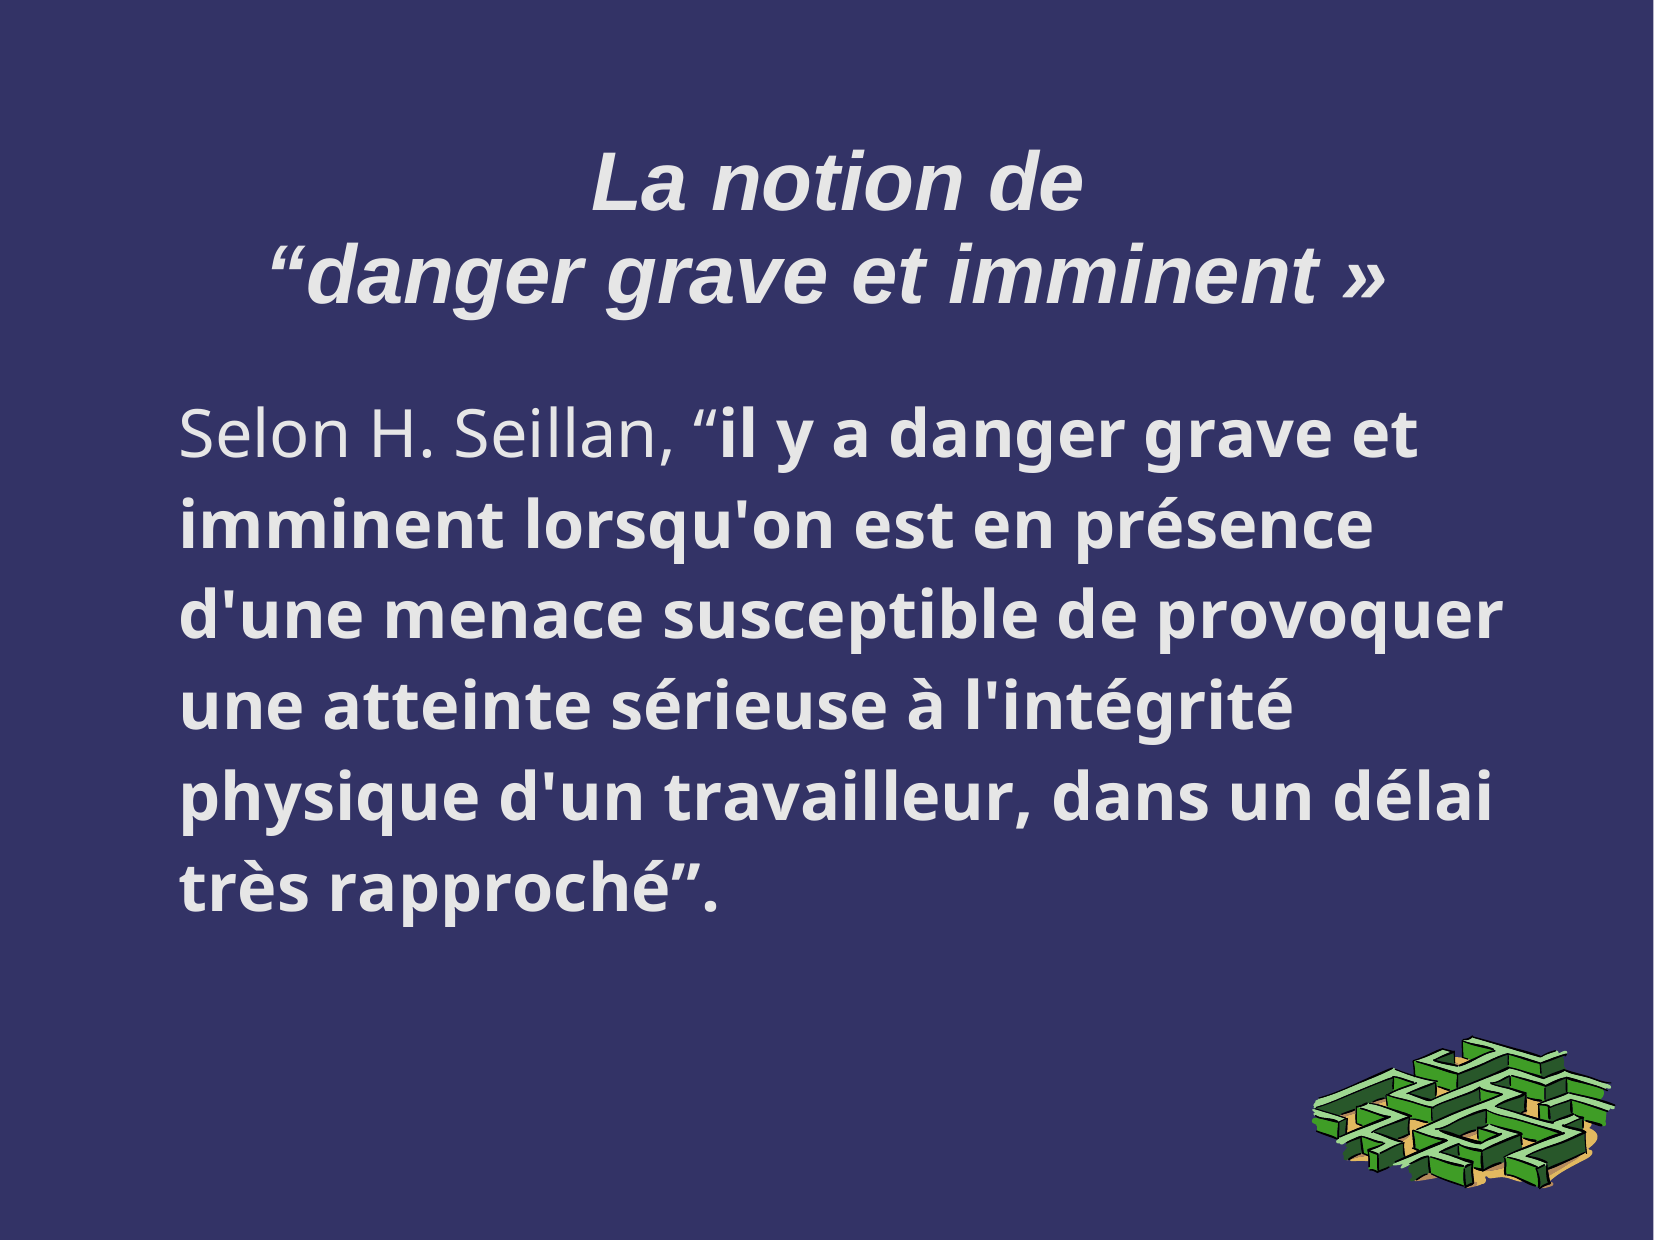

# La notion de “danger grave et imminent »
Selon H. Seillan, “il y a danger grave et imminent lorsqu'on est en présence d'une menace susceptible de provoquer une atteinte sérieuse à l'intégrité physique d'un travailleur, dans un délai très rapproché”.